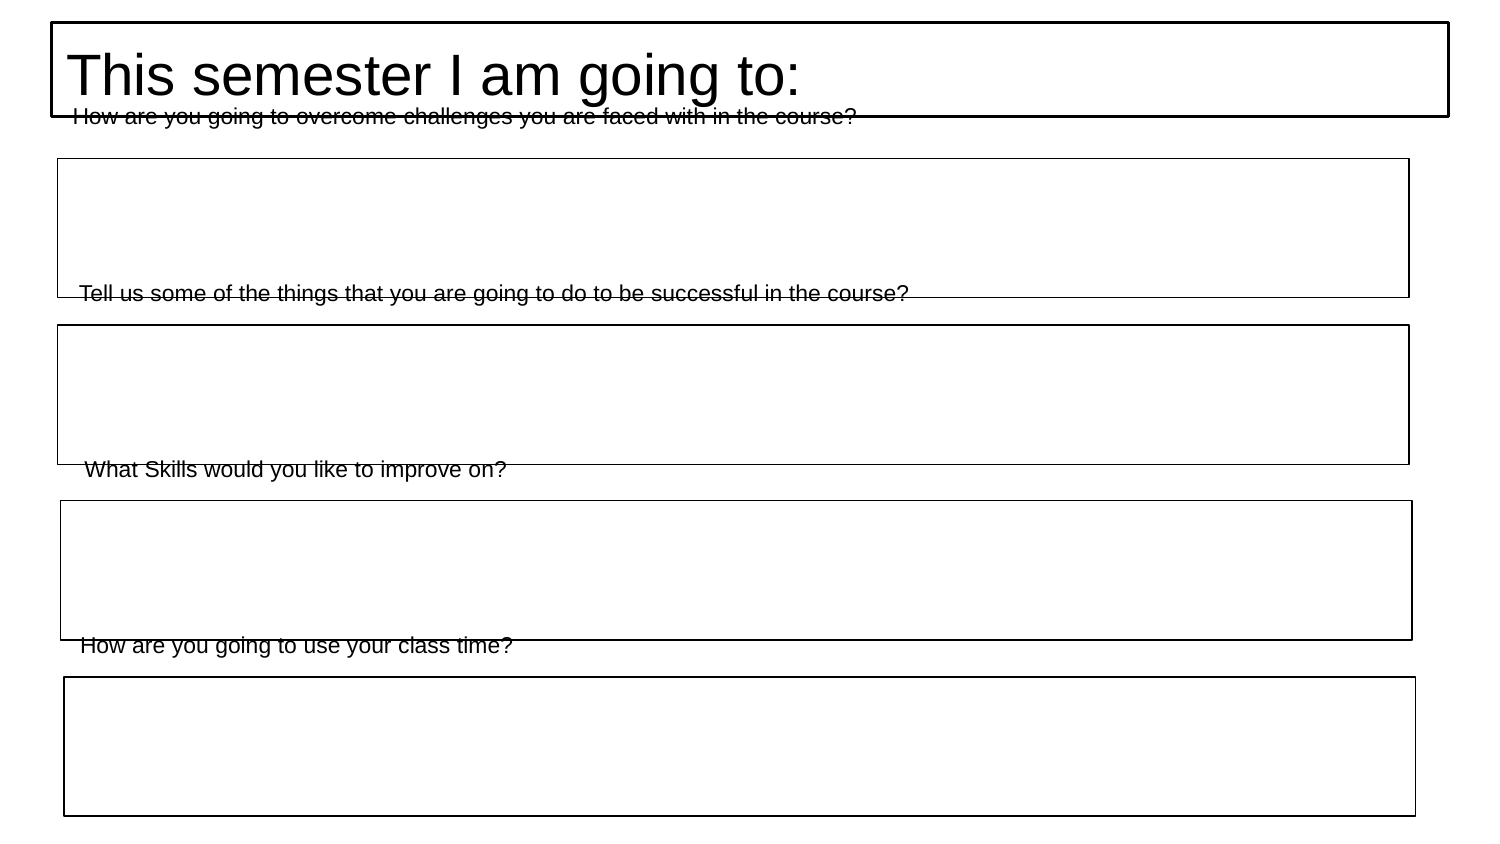

# This semester I am going to:
How are you going to overcome challenges you are faced with in the course?
Tell us some of the things that you are going to do to be successful in the course?
 What Skills would you like to improve on?
 How are you going to use your class time?